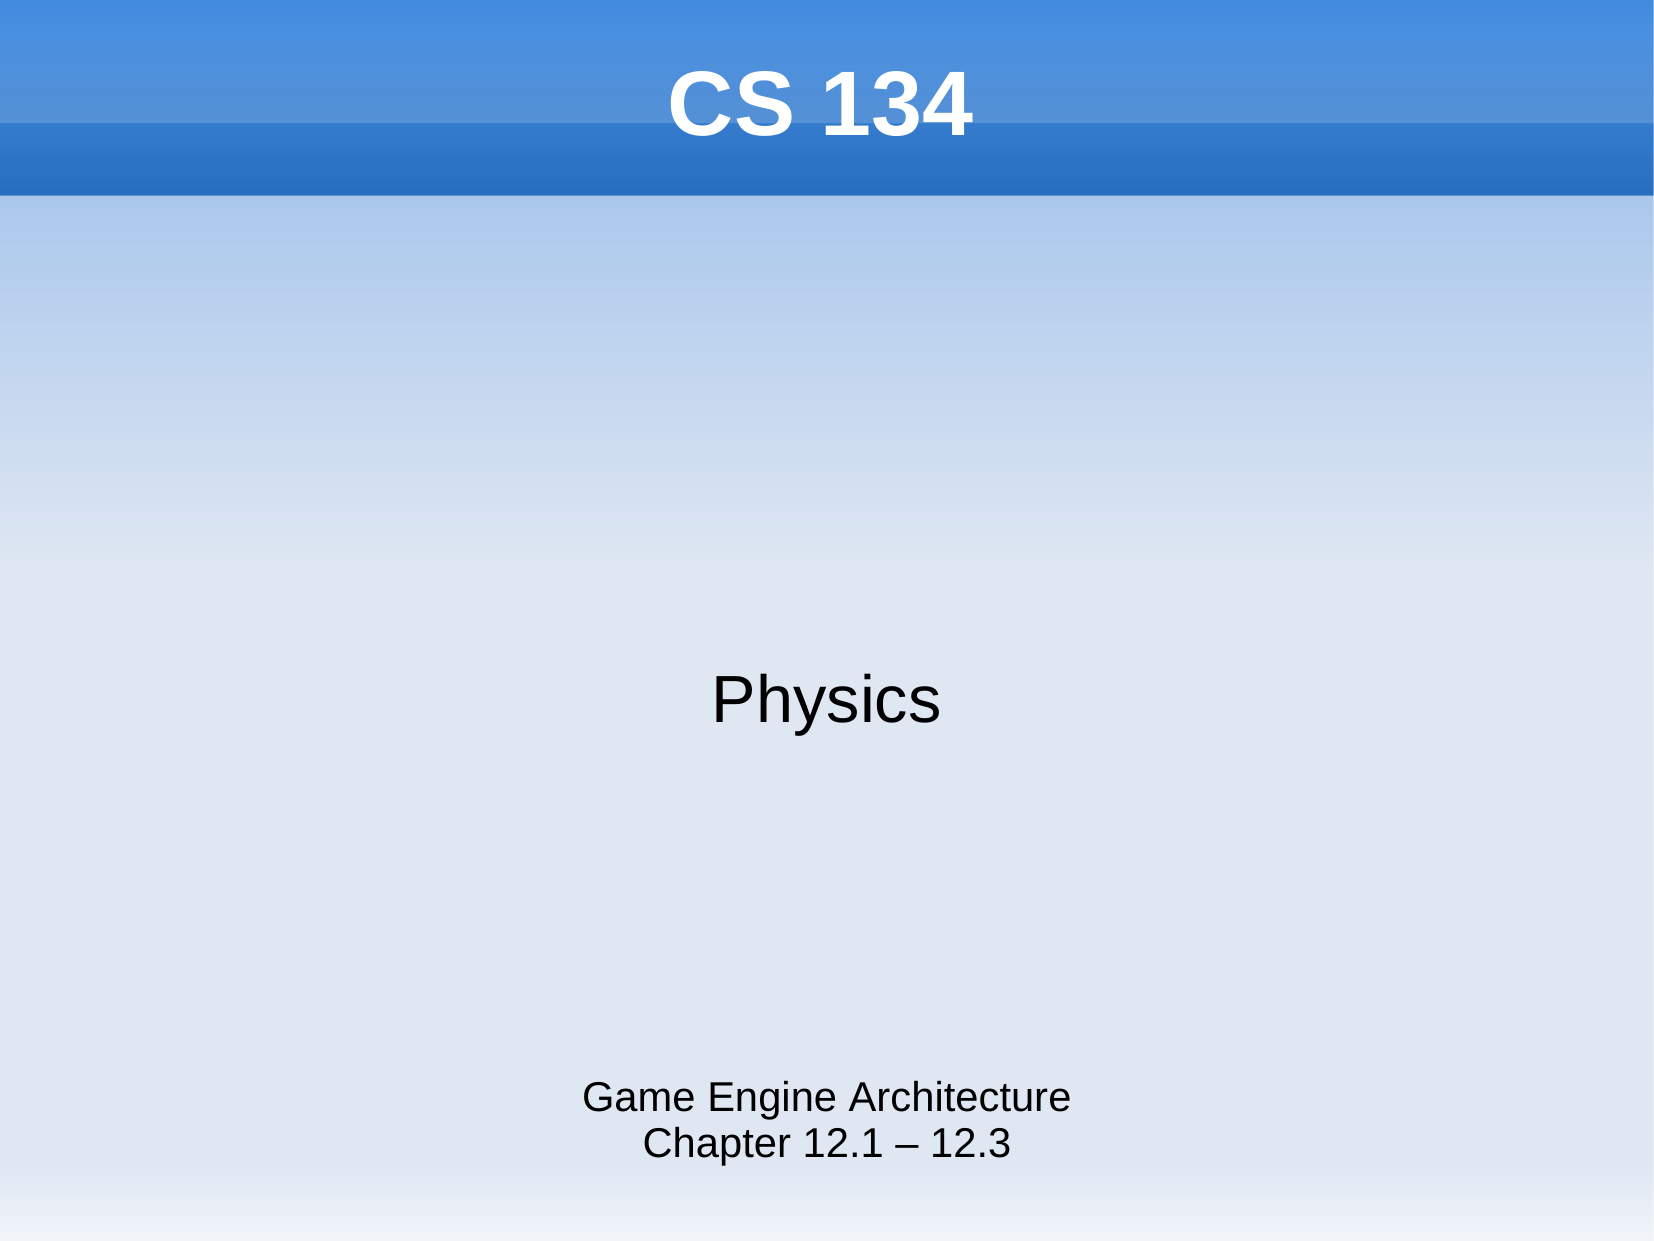

# CS 134
Physics
Game Engine Architecture
Chapter 12.1 – 12.3